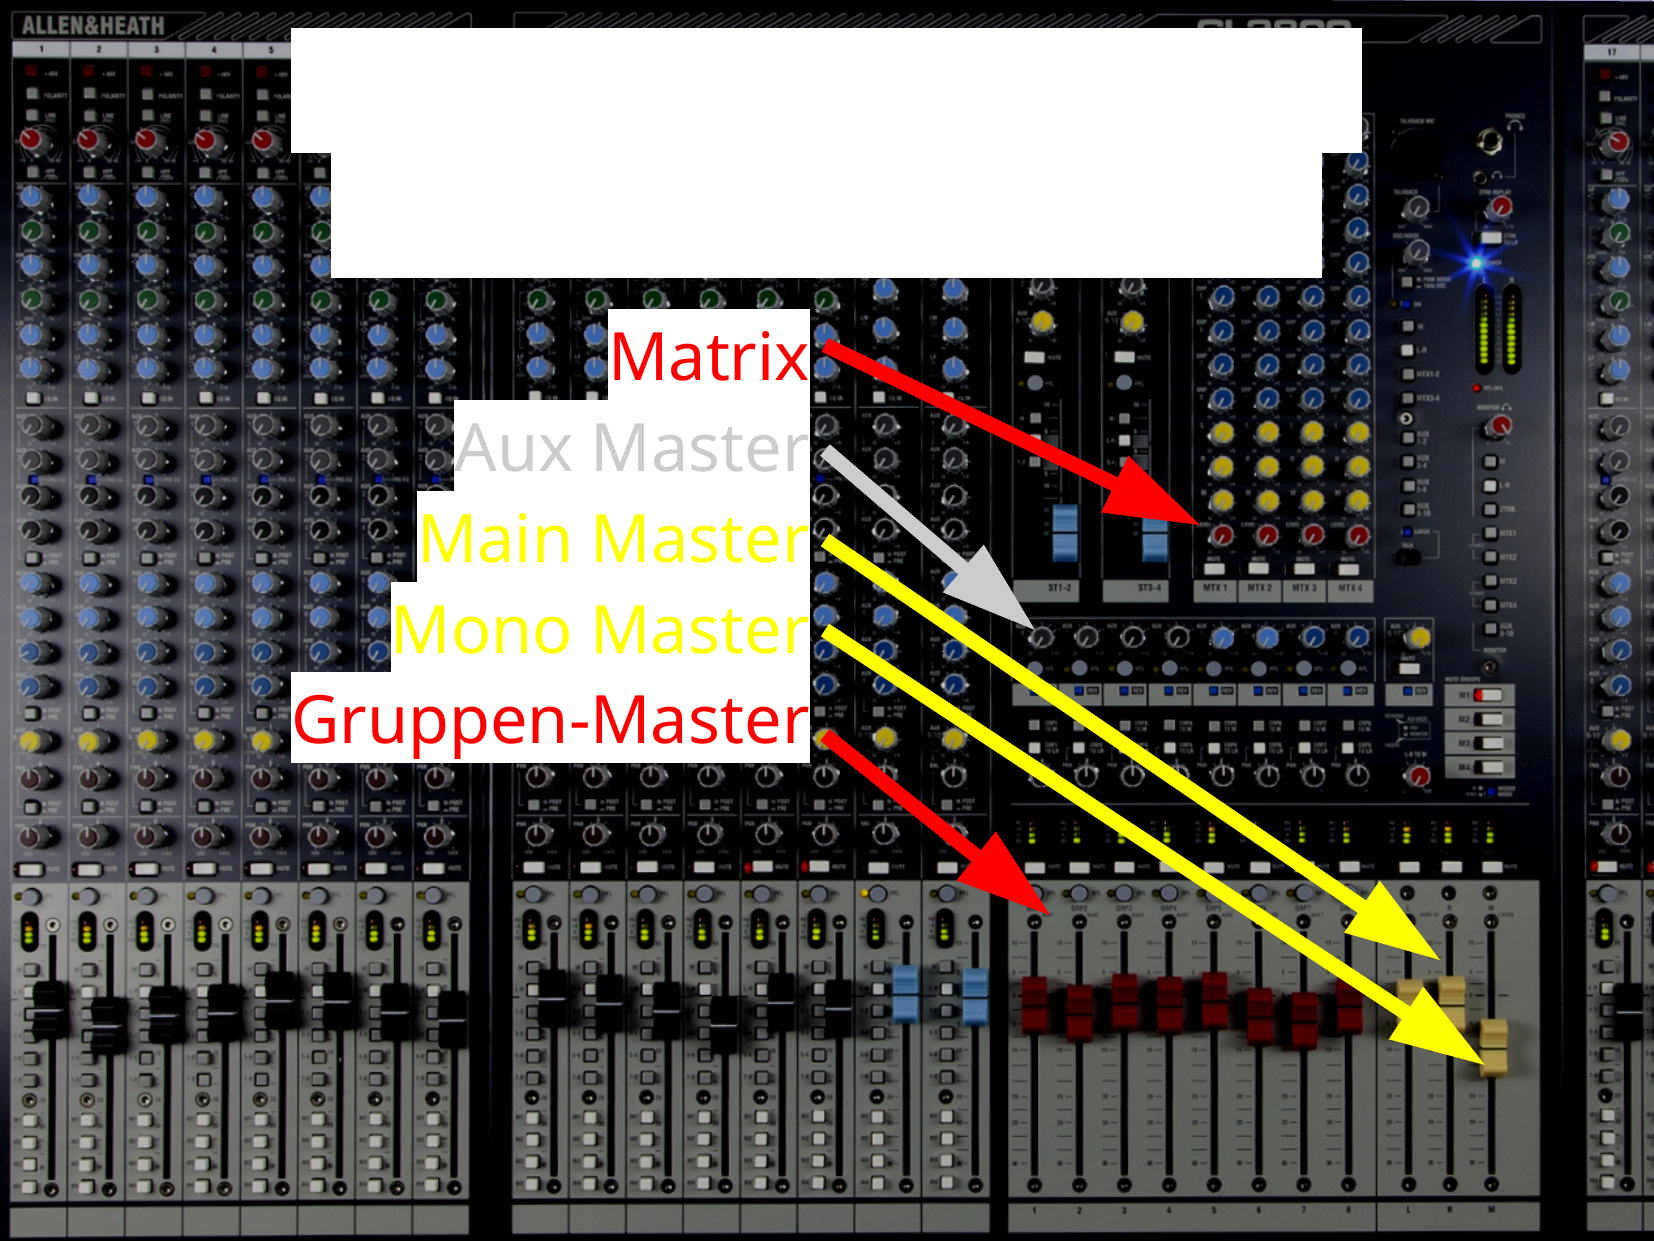

Theorie II: Das Mischpult
Aufbau und Signalfluss
# Matrix Aux Master Main Master Mono Master Gruppen-Master